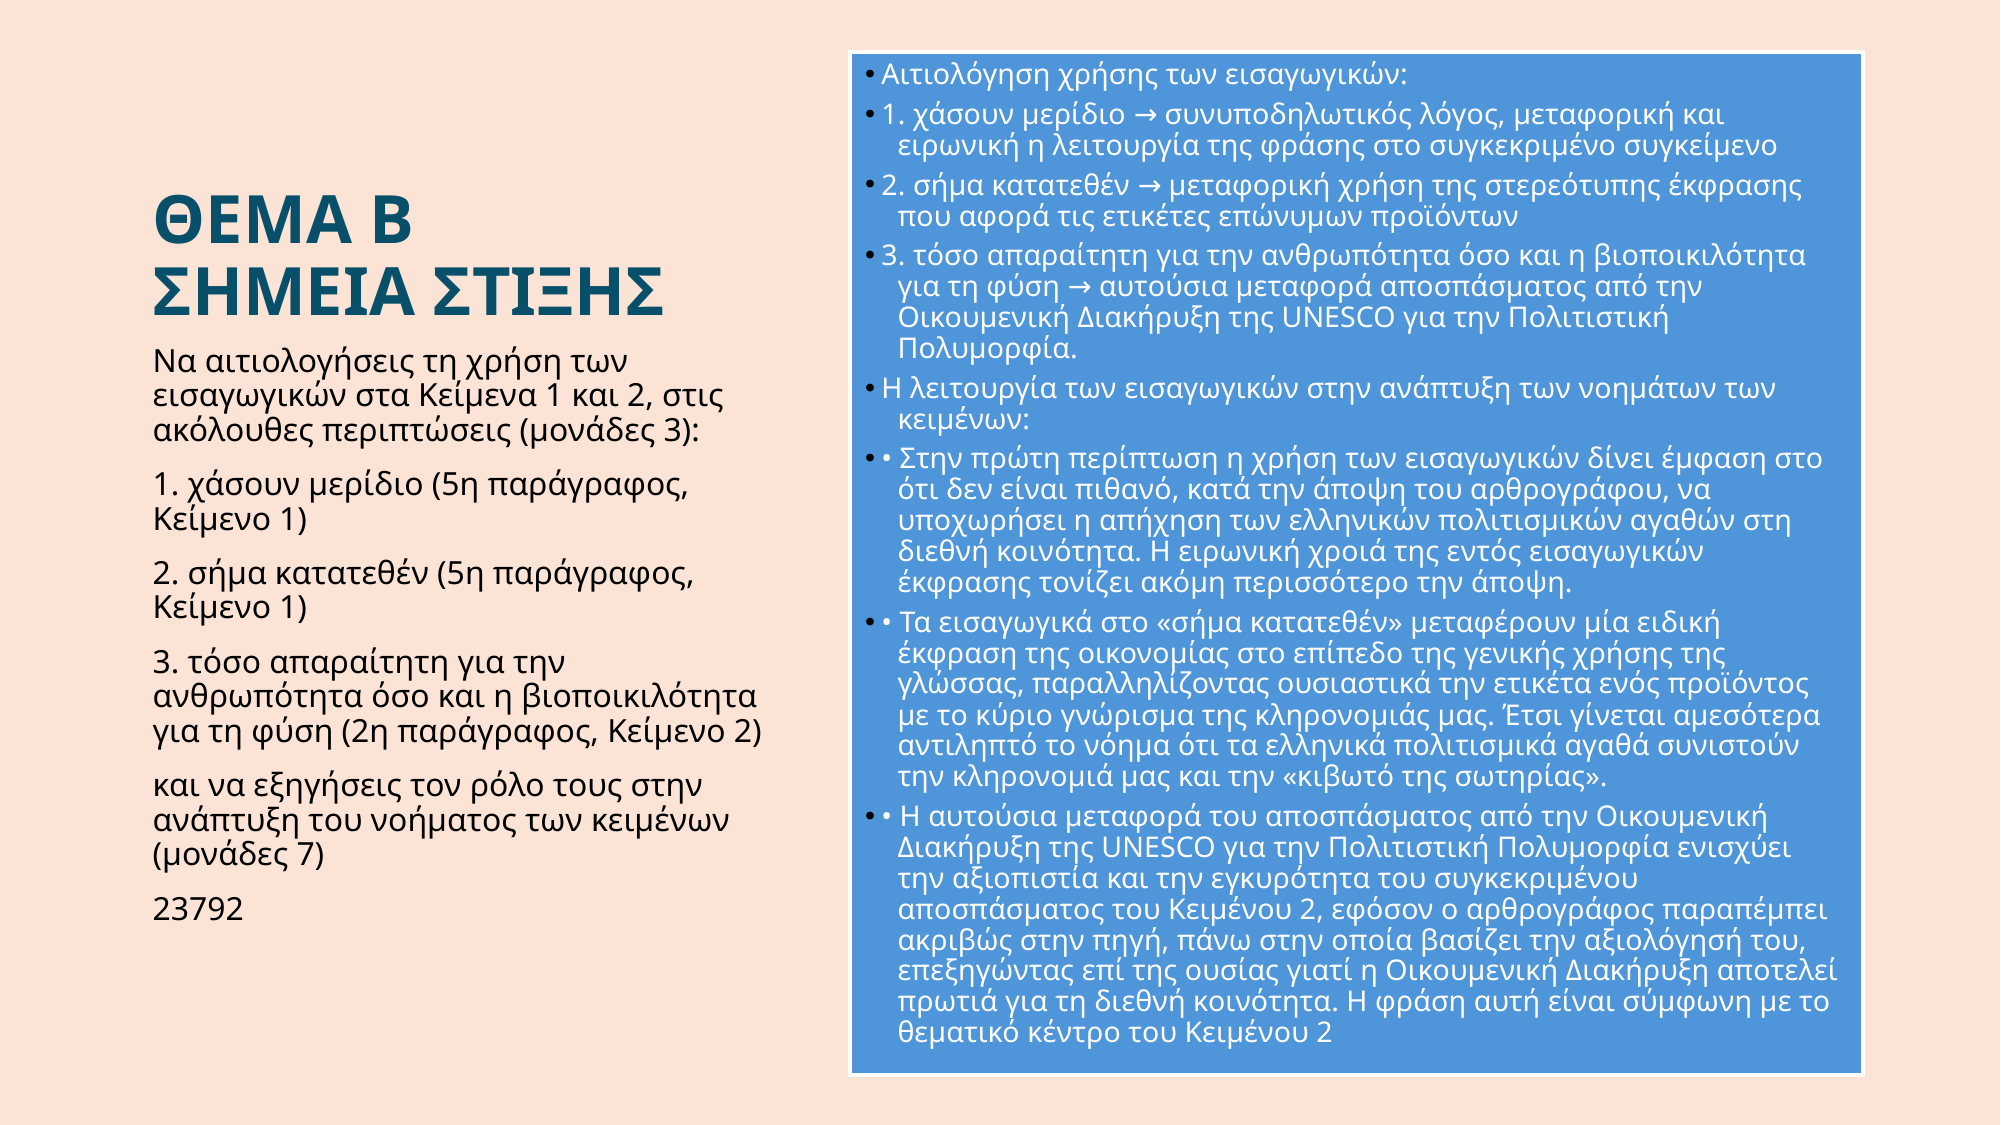

Αιτιολόγηση χρήσης των εισαγωγικών:
1. χάσουν μερίδιο → συνυποδηλωτικός λόγος, μεταφορική και ειρωνική η λειτουργία της φράσης στο συγκεκριμένο συγκείμενο
2. σήμα κατατεθέν → μεταφορική χρήση της στερεότυπης έκφρασης που αφορά τις ετικέτες επώνυμων προϊόντων
3. τόσο απαραίτητη για την ανθρωπότητα όσο και η βιοποικιλότητα για τη φύση → αυτούσια μεταφορά αποσπάσματος από την Οικουμενική Διακήρυξη της UNESCO για την Πολιτιστική Πολυμορφία.
Η λειτουργία των εισαγωγικών στην ανάπτυξη των νοημάτων των κειμένων:
• Στην πρώτη περίπτωση η χρήση των εισαγωγικών δίνει έμφαση στο ότι δεν είναι πιθανό, κατά την άποψη του αρθρογράφου, να υποχωρήσει η απήχηση των ελληνικών πολιτισμικών αγαθών στη διεθνή κοινότητα. Η ειρωνική χροιά της εντός εισαγωγικών έκφρασης τονίζει ακόμη περισσότερο την άποψη.
• Τα εισαγωγικά στο «σήμα κατατεθέν» μεταφέρουν μία ειδική έκφραση της οικονομίας στο επίπεδο της γενικής χρήσης της γλώσσας, παραλληλίζοντας ουσιαστικά την ετικέτα ενός προϊόντος με το κύριο γνώρισμα της κληρονομιάς μας. Έτσι γίνεται αμεσότερα αντιληπτό το νόημα ότι τα ελληνικά πολιτισμικά αγαθά συνιστούν την κληρονομιά μας και την «κιβωτό της σωτηρίας».
• Η αυτούσια μεταφορά του αποσπάσματος από την Οικουμενική Διακήρυξη της UNESCO για την Πολιτιστική Πολυμορφία ενισχύει την αξιοπιστία και την εγκυρότητα του συγκεκριμένου αποσπάσματος του Κειμένου 2, εφόσον ο αρθρογράφος παραπέμπει ακριβώς στην πηγή, πάνω στην οποία βασίζει την αξιολόγησή του, επεξηγώντας επί της ουσίας γιατί η Οικουμενική Διακήρυξη αποτελεί πρωτιά για τη διεθνή κοινότητα. Η φράση αυτή είναι σύμφωνη με το θεματικό κέντρο του Κειμένου 2
# ΘΕΜΑ Β ΣΗΜΕΙΑ ΣΤΙΞΗΣ
Να αιτιολογήσεις τη χρήση των εισαγωγικών στα Κείμενα 1 και 2, στις ακόλουθες περιπτώσεις (μονάδες 3):
1. χάσουν μερίδιο (5η παράγραφος, Κείμενο 1)
2. σήμα κατατεθέν (5η παράγραφος, Κείμενο 1)
3. τόσο απαραίτητη για την ανθρωπότητα όσο και η βιοποικιλότητα για τη φύση (2η παράγραφος, Κείμενο 2)
και να εξηγήσεις τον ρόλο τους στην ανάπτυξη του νοήματος των κειμένων (μονάδες 7)
23792